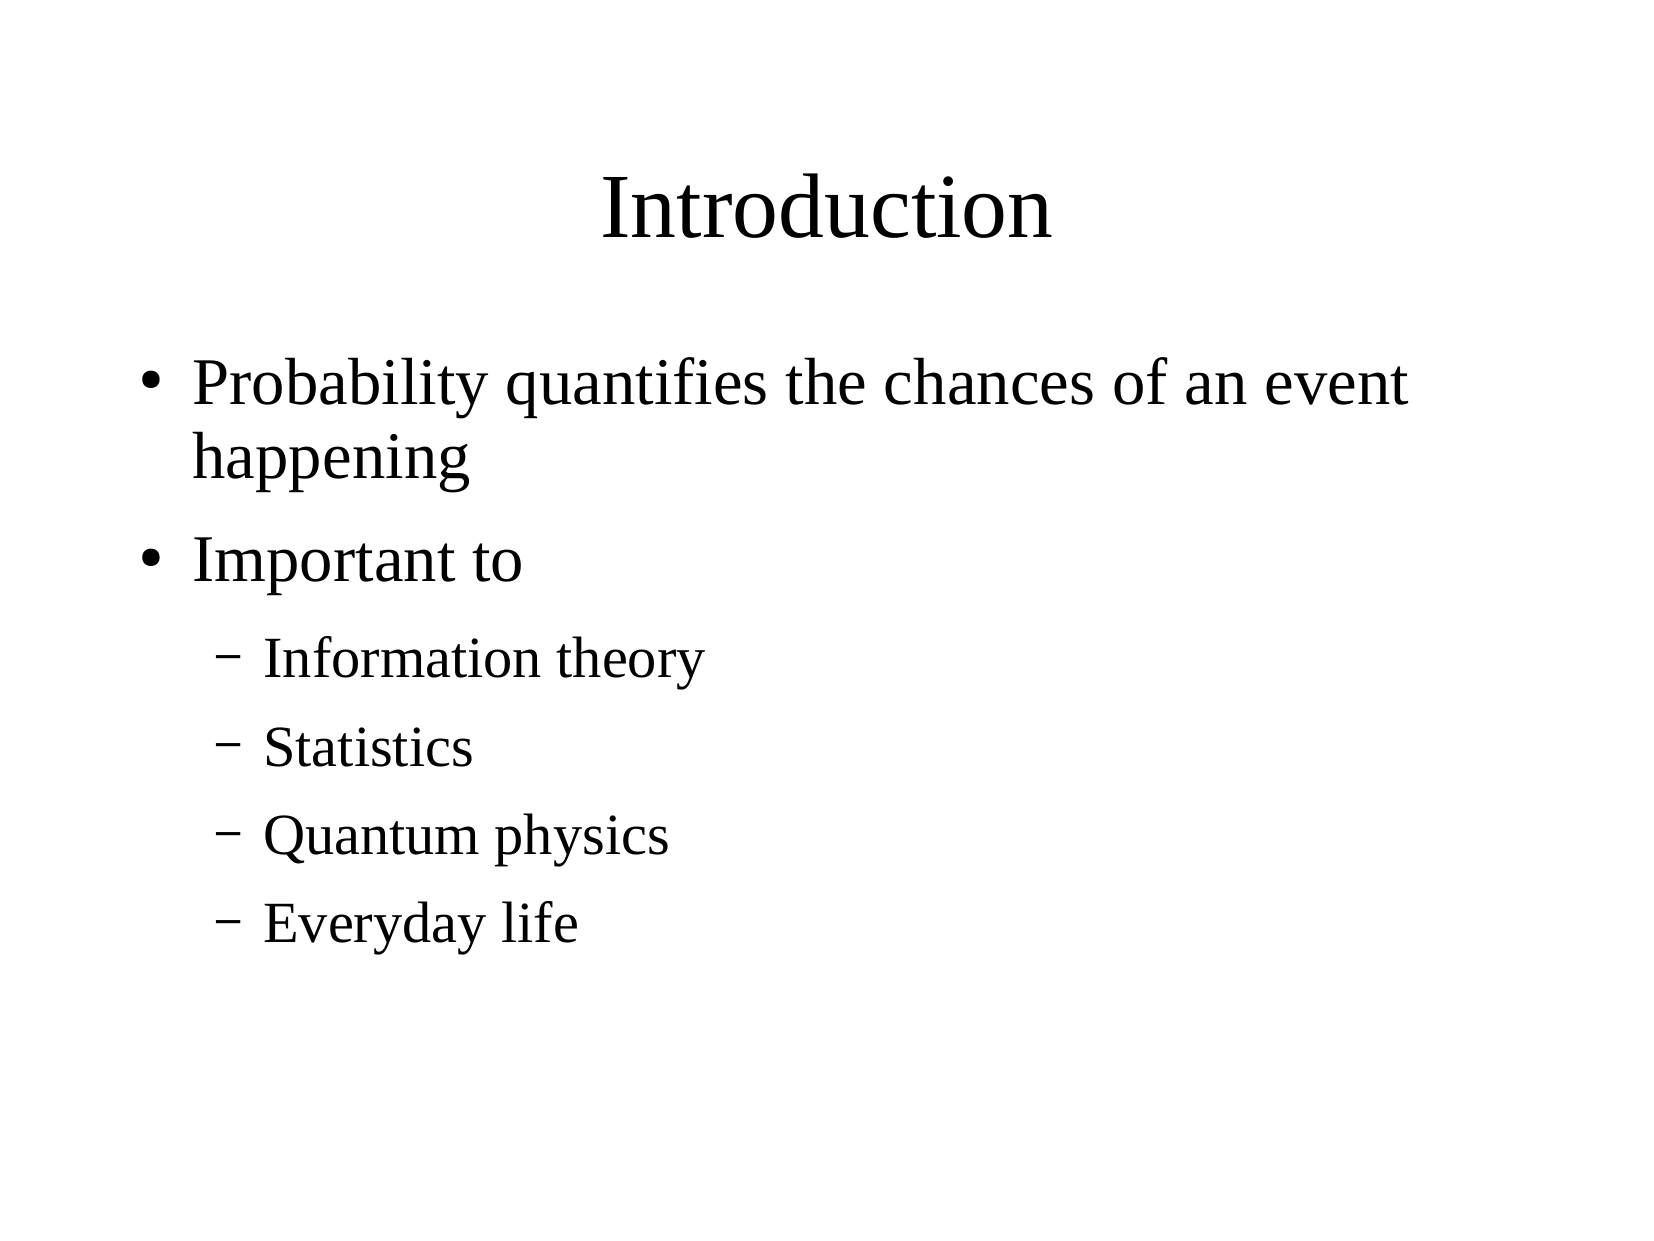

# Introduction
Probability quantifies the chances of an event happening
Important to
Information theory
Statistics
Quantum physics
Everyday life